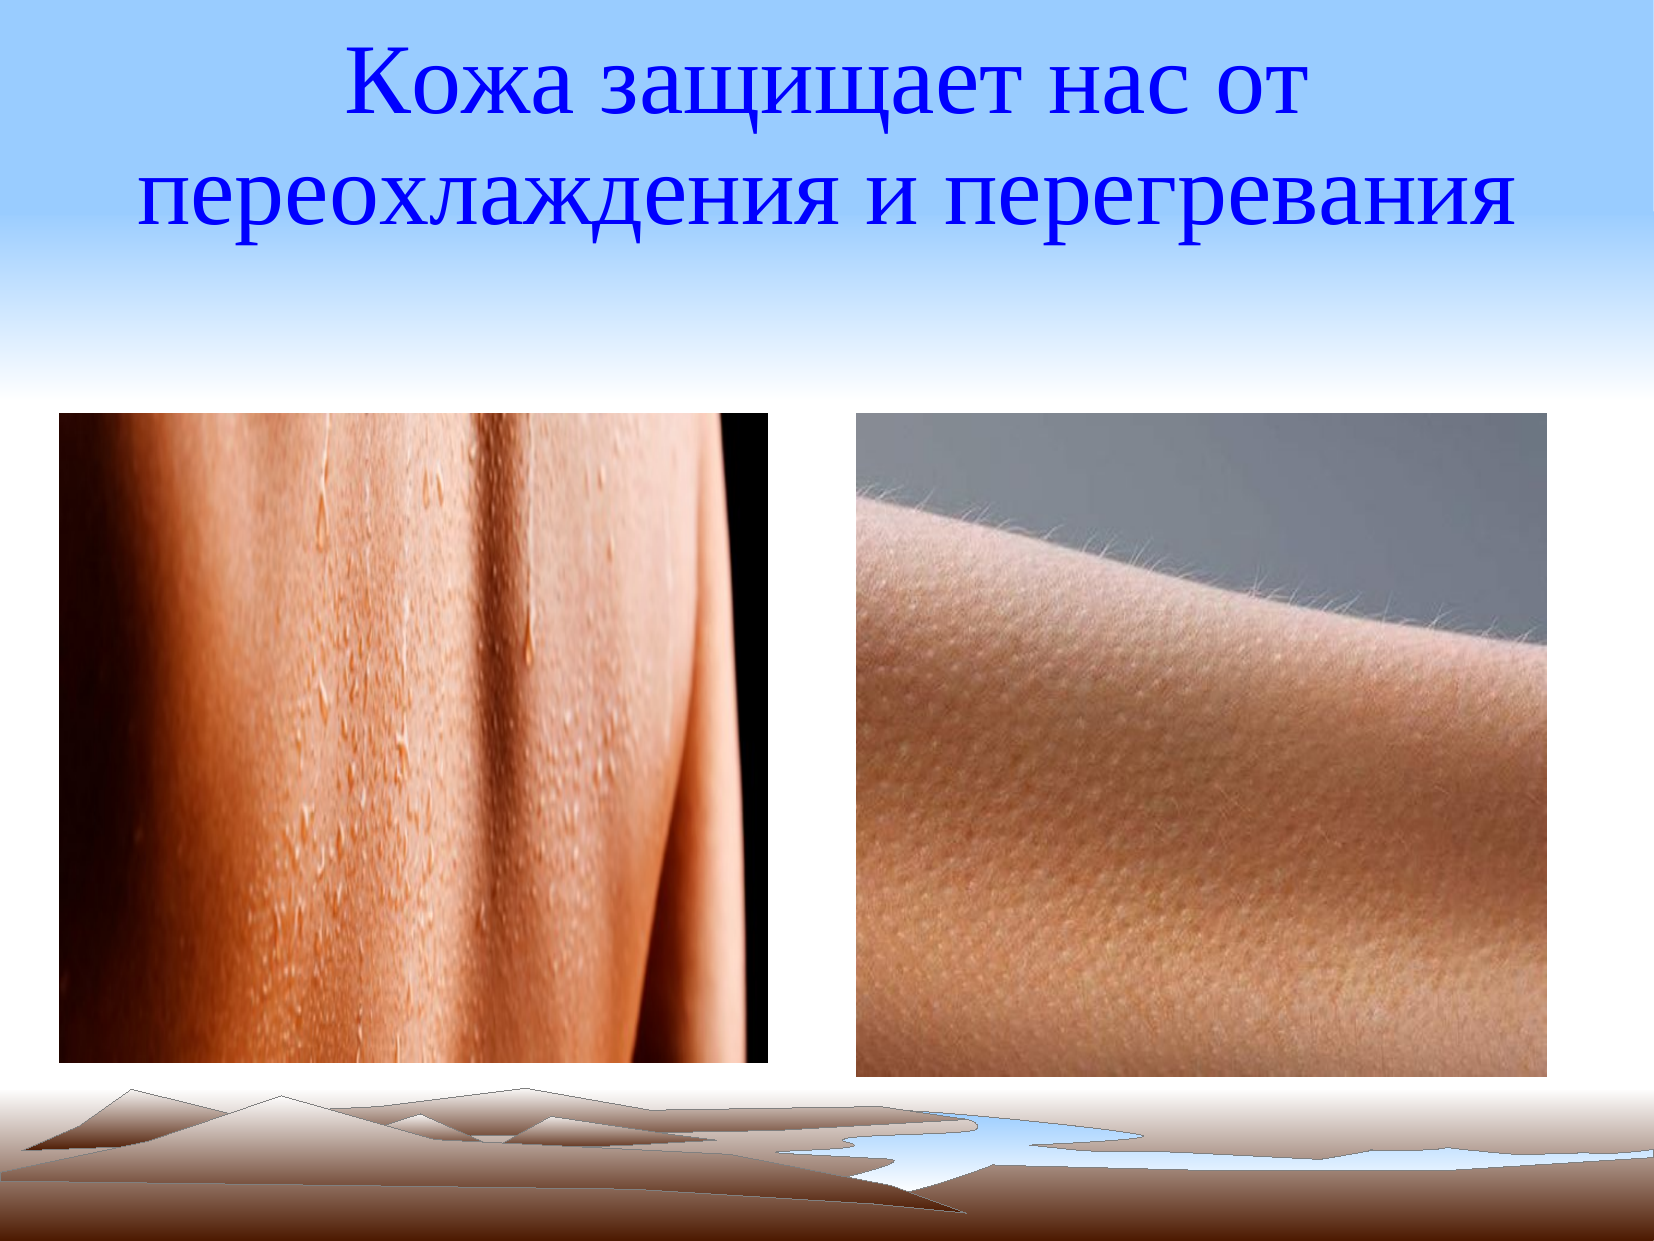

# Кожа защищает нас от переохлаждения и перегревания